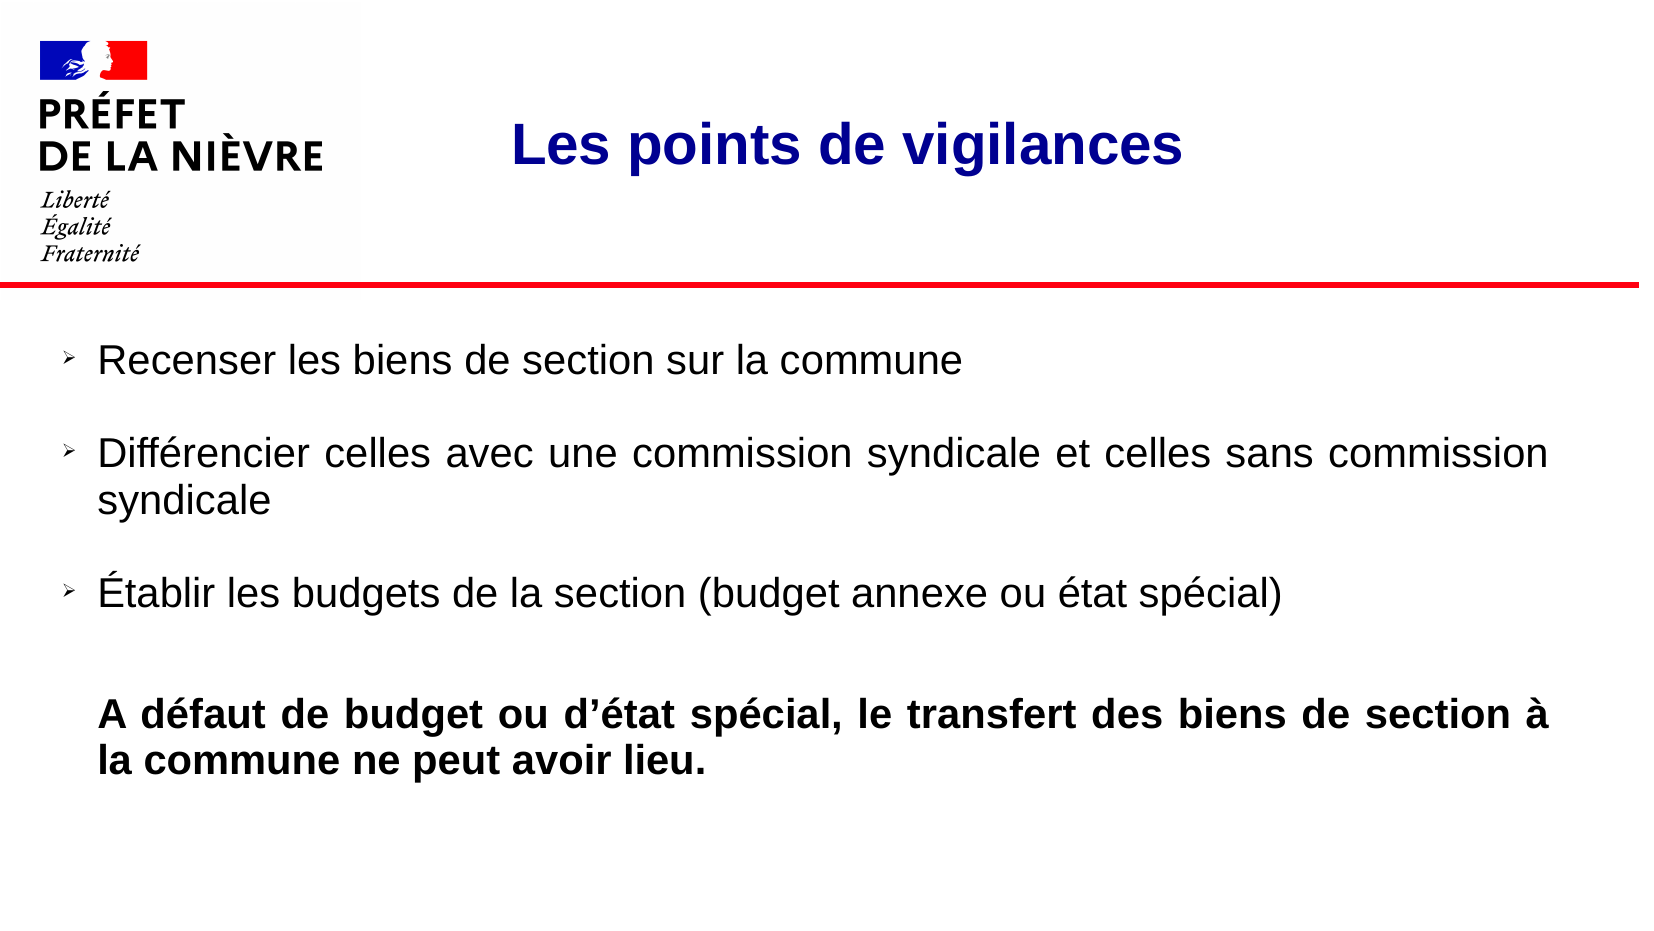

# Les points de vigilances
Recenser les biens de section sur la commune
Différencier celles avec une commission syndicale et celles sans commission syndicale
Établir les budgets de la section (budget annexe ou état spécial)
A défaut de budget ou d’état spécial, le transfert des biens de section à la commune ne peut avoir lieu.